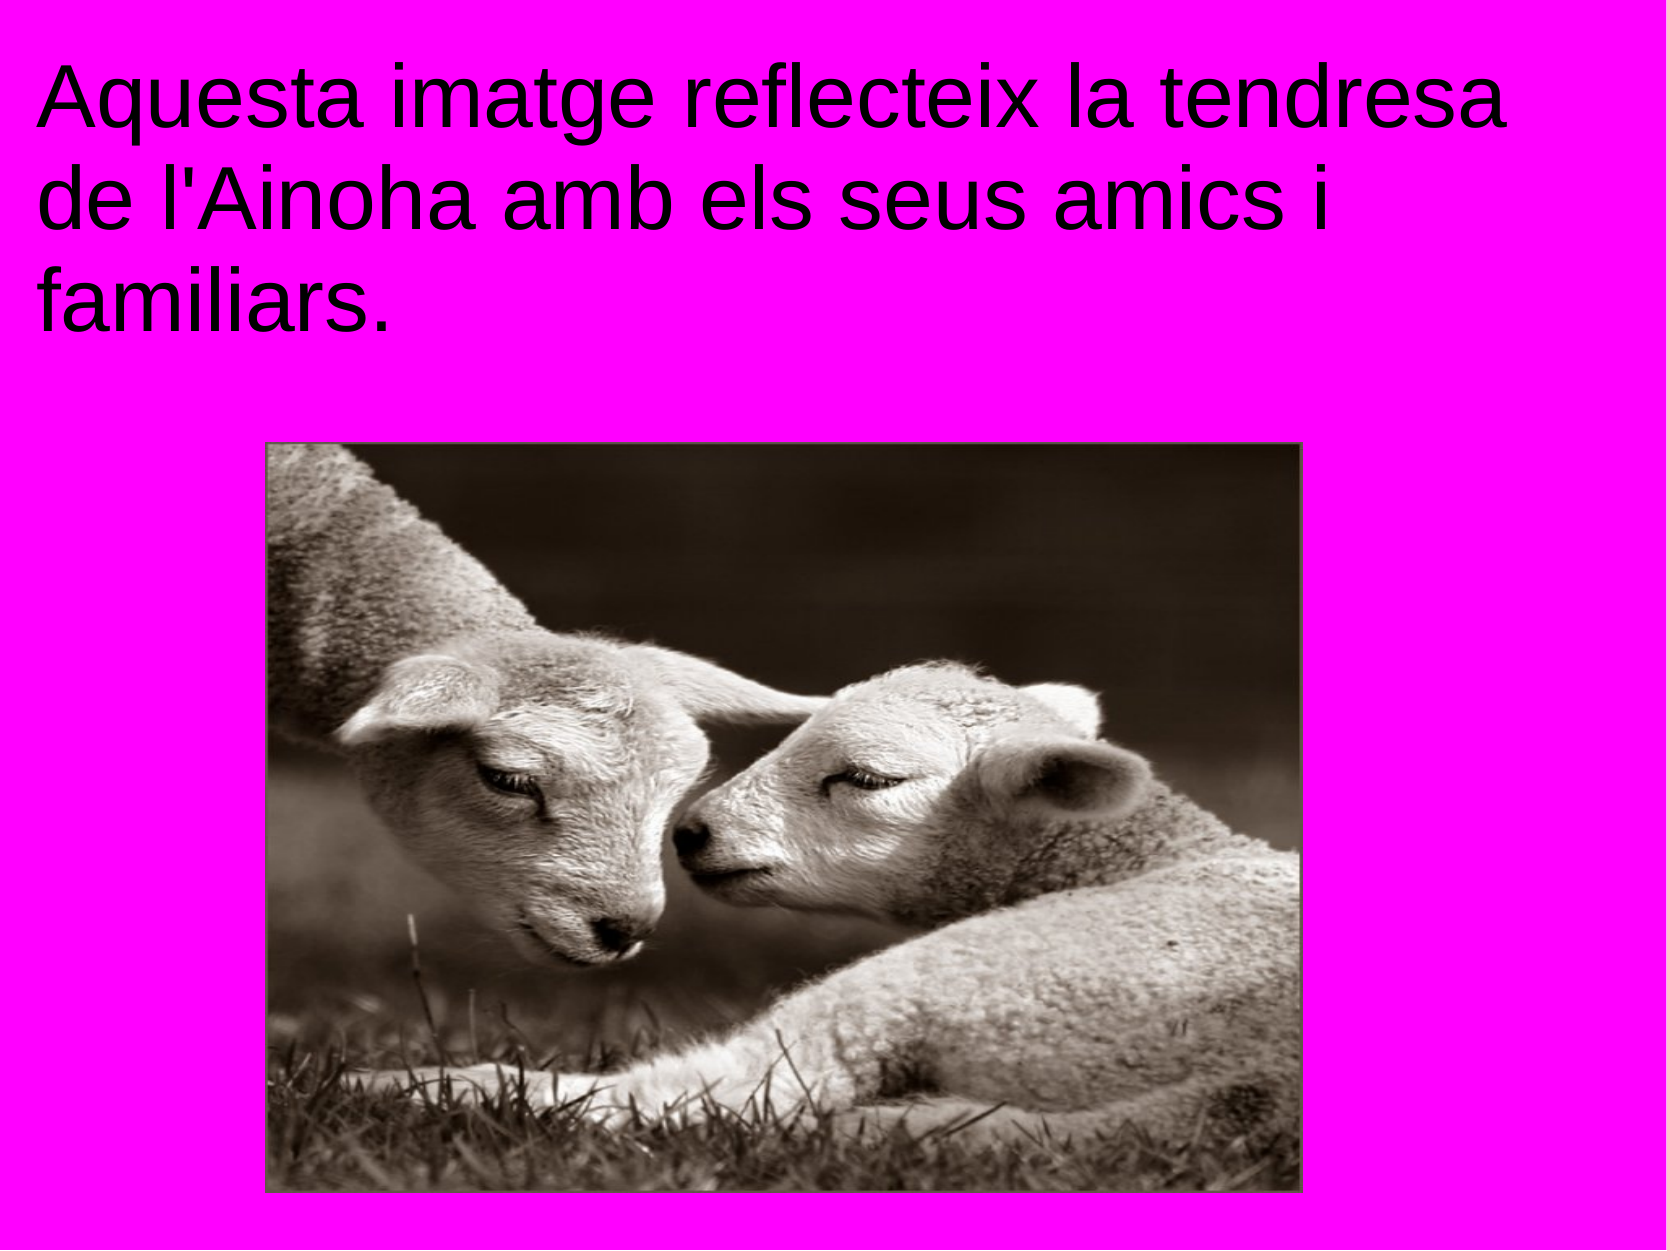

# Aquesta imatge reflecteix la tendresa de l'Ainoha amb els seus amics i familiars.